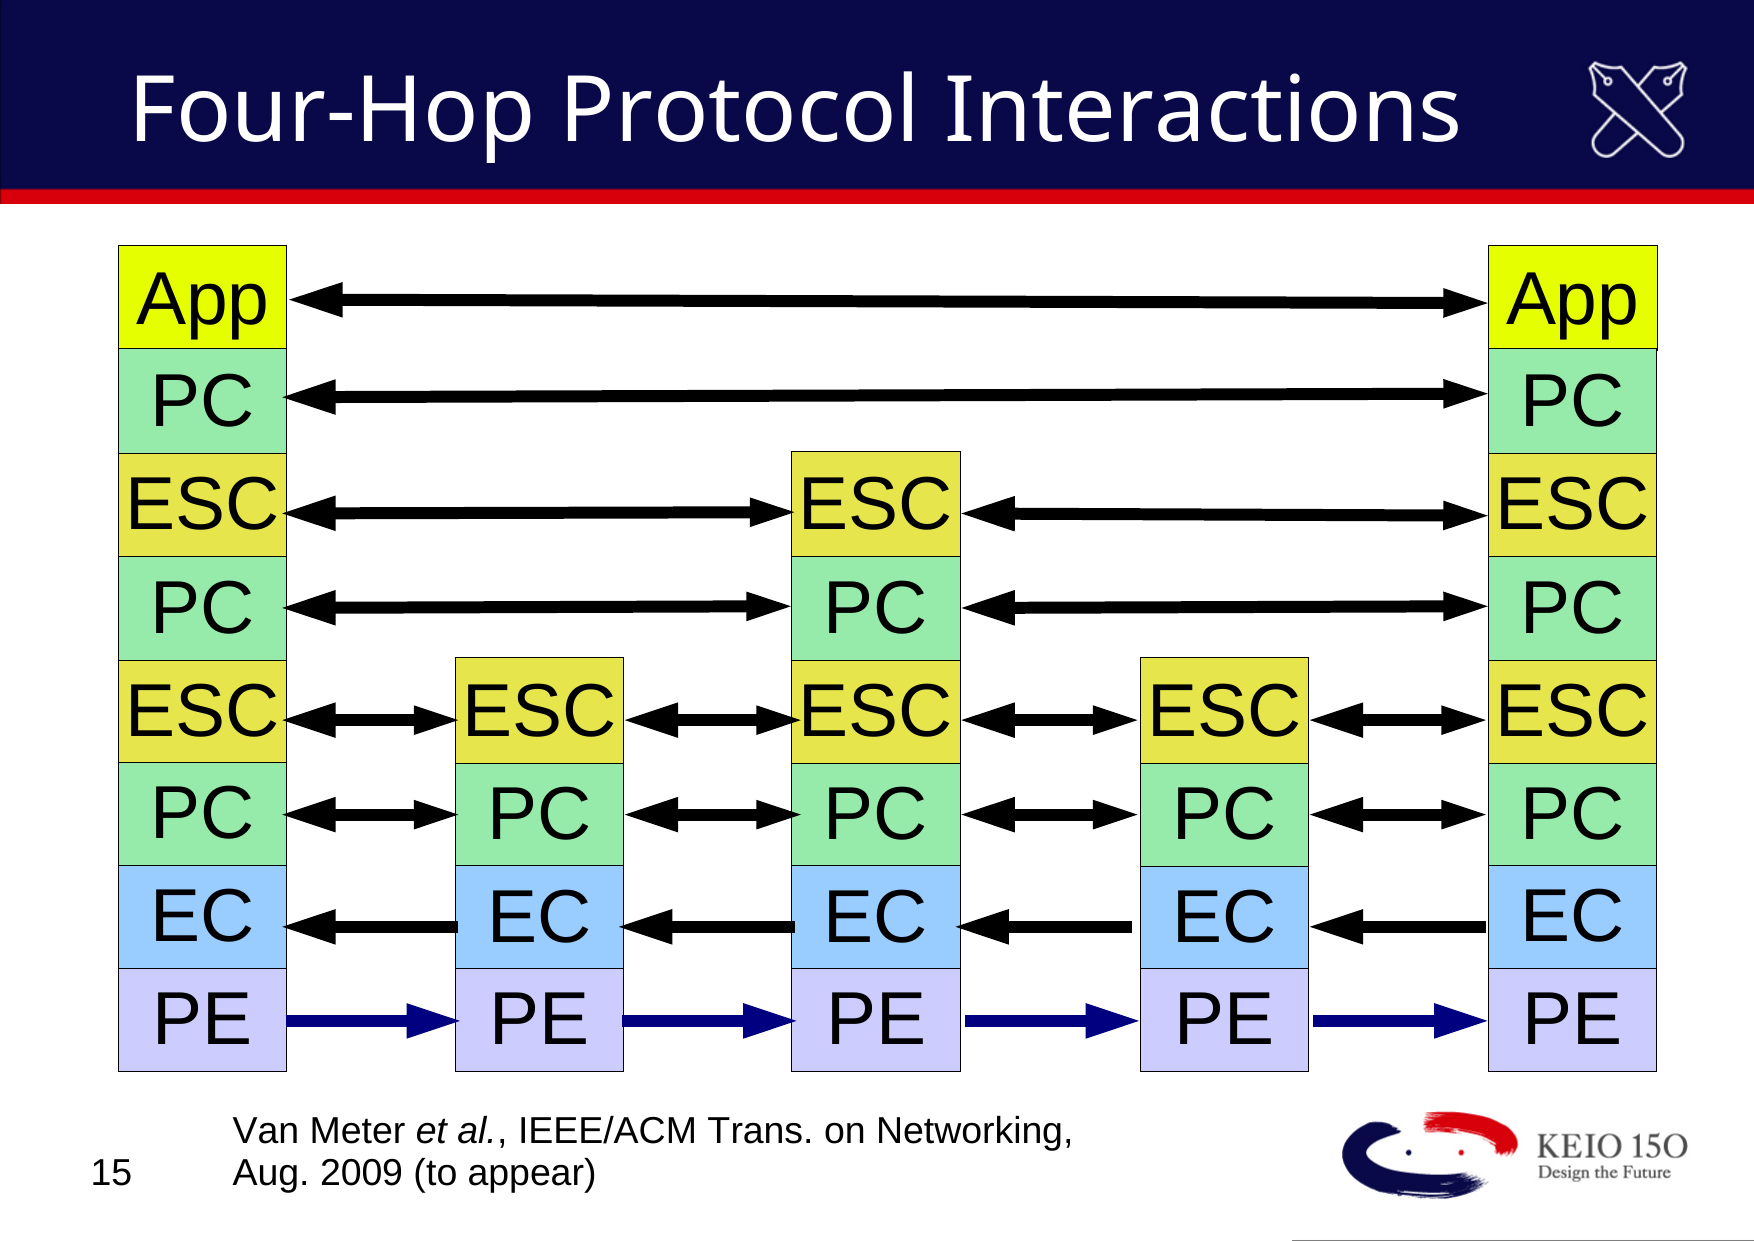

# Four-Hop Protocol Interactions
App
PC
ESC
PC
ESC
PC
EC
PE
App
PC
ESC
PC
ESC
PC
EC
PE
ESC
PC
ESC
PC
EC
PE
ESC
PC
EC
PE
ESC
PC
EC
PE
Van Meter et al., IEEE/ACM Trans. on Networking,
Aug. 2009 (to appear)
15